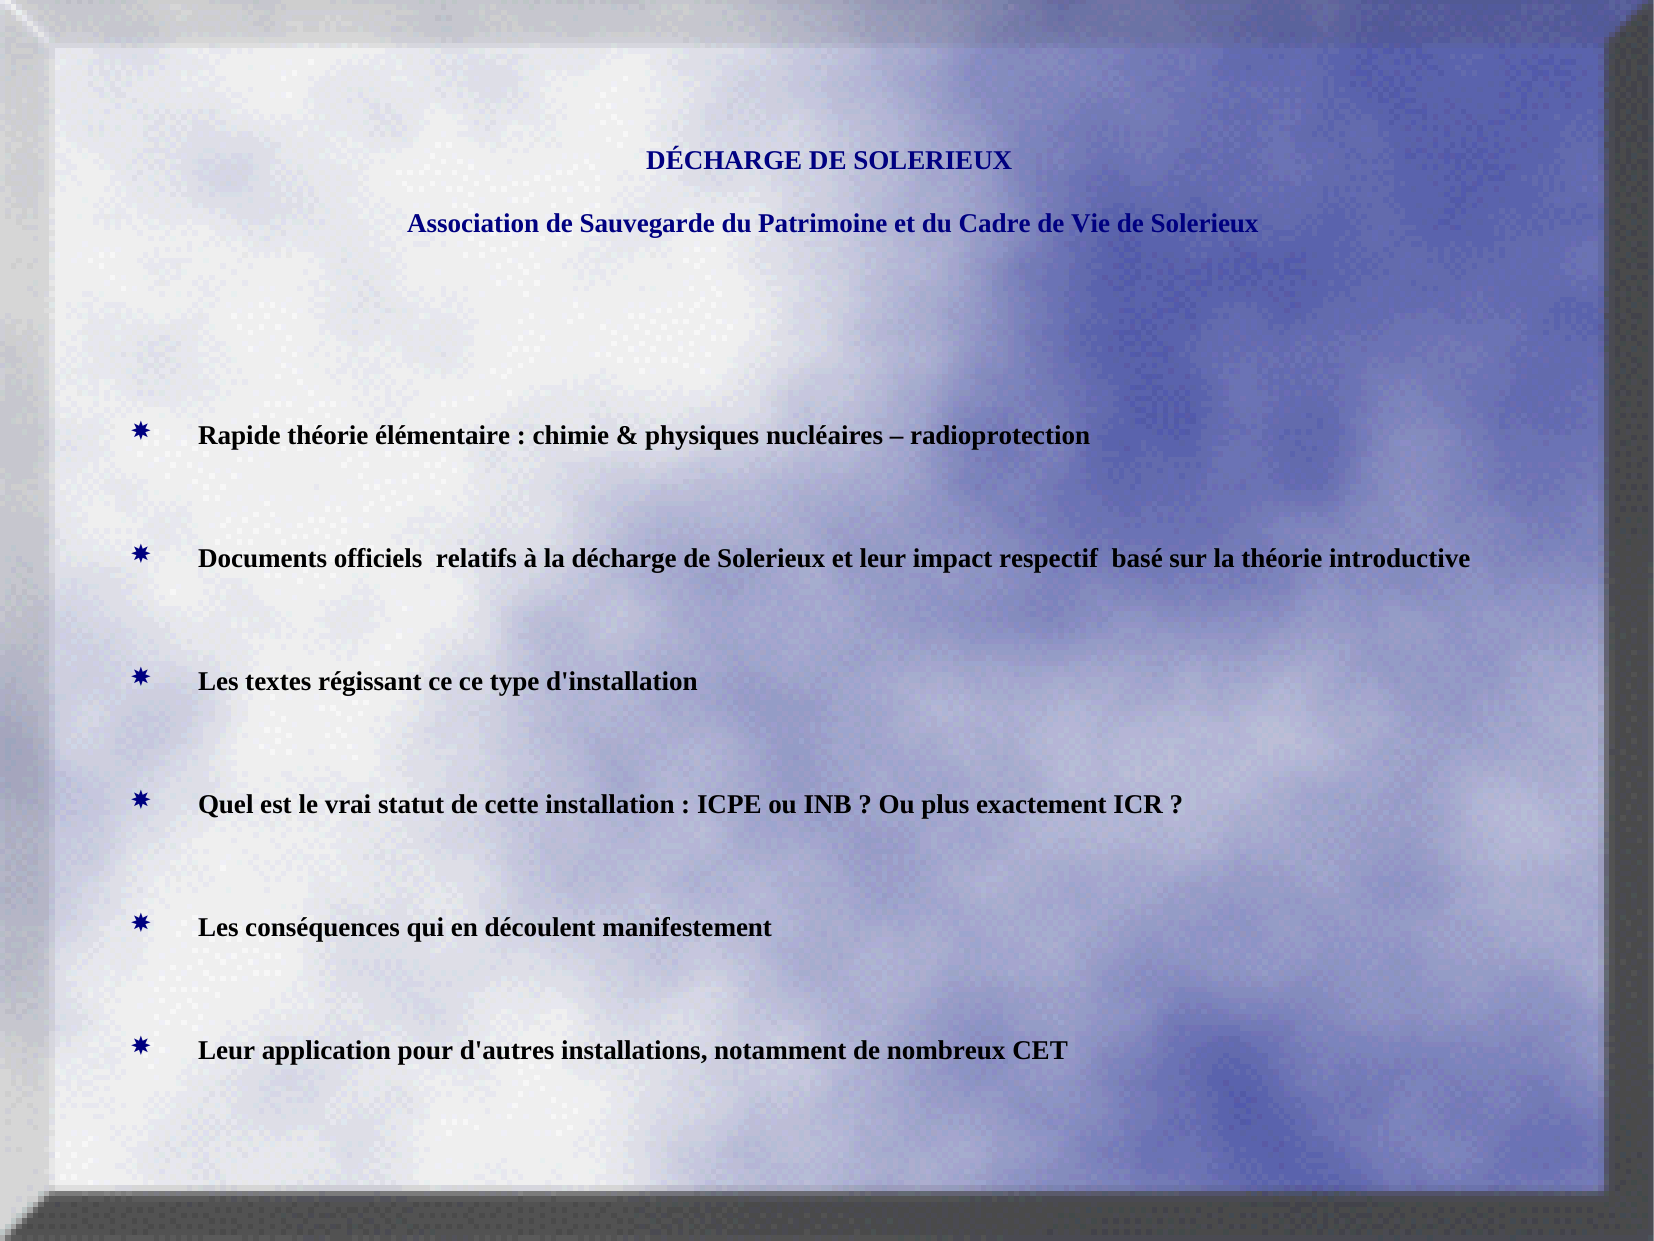

# DÉCHARGE DE SOLERIEUX Association de Sauvegarde du Patrimoine et du Cadre de Vie de Solerieux
Rapide théorie élémentaire : chimie & physiques nucléaires – radioprotection
Documents officiels relatifs à la décharge de Solerieux et leur impact respectif basé sur la théorie introductive
Les textes régissant ce ce type d'installation
Quel est le vrai statut de cette installation : ICPE ou INB ? Ou plus exactement ICR ?
Les conséquences qui en découlent manifestement
Leur application pour d'autres installations, notamment de nombreux CET